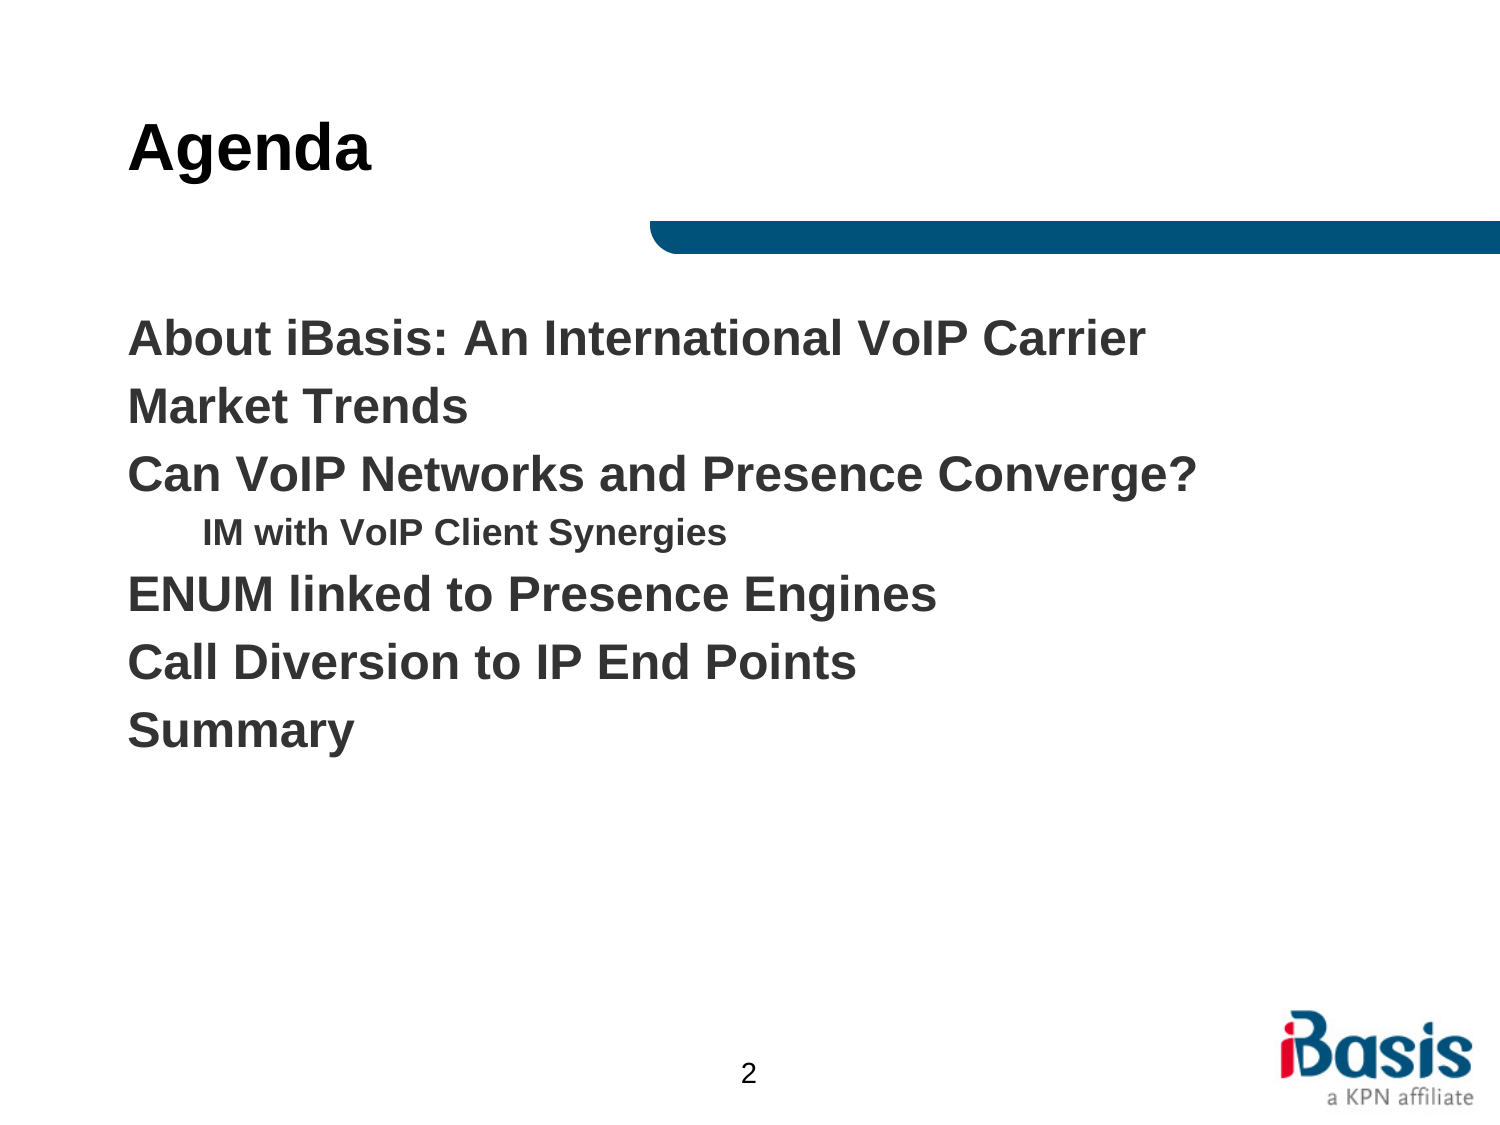

# Agenda
About iBasis: An International VoIP Carrier
Market Trends
Can VoIP Networks and Presence Converge?
IM with VoIP Client Synergies
ENUM linked to Presence Engines
Call Diversion to IP End Points
Summary